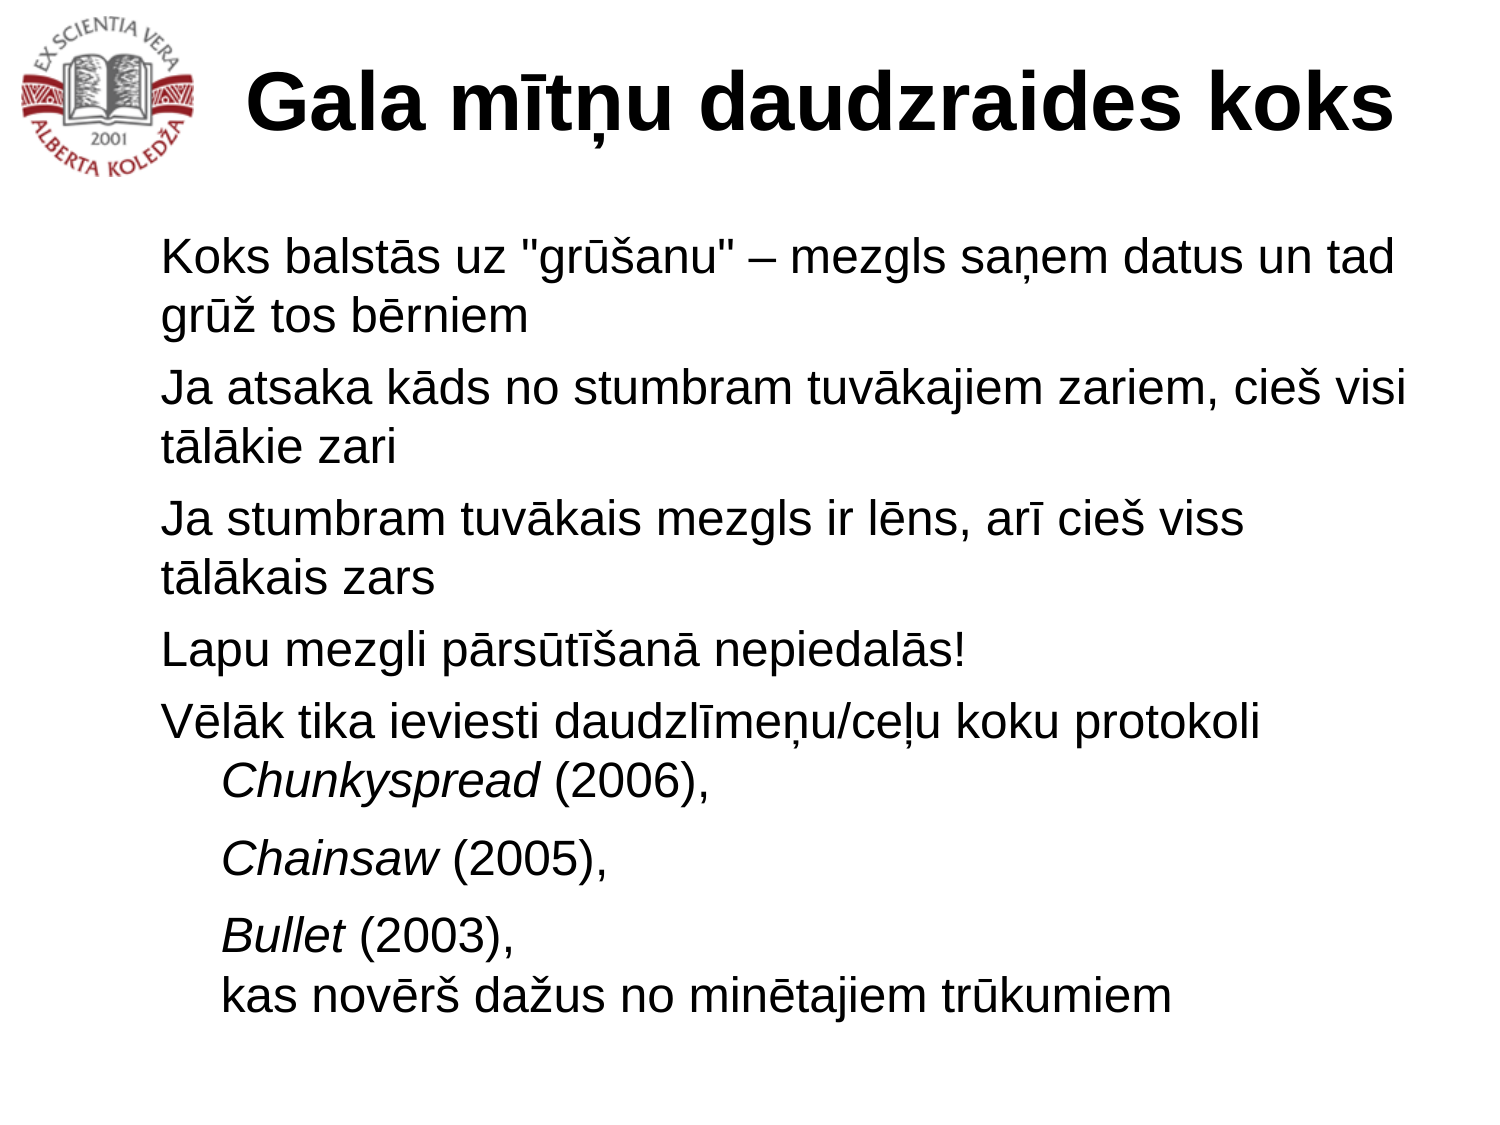

# Gala mītņu daudzraides koks
Koks balstās uz "grūšanu" – mezgls saņem datus un tad grūž tos bērniem
Ja atsaka kāds no stumbram tuvākajiem zariem, cieš visi tālākie zari
Ja stumbram tuvākais mezgls ir lēns, arī cieš viss tālākais zars
Lapu mezgli pārsūtīšanā nepiedalās!
Vēlāk tika ieviesti daudzlīmeņu/ceļu koku protokoli
Chunkyspread (2006),
Chainsaw (2005),
Bullet (2003),
kas novērš dažus no minētajiem trūkumiem